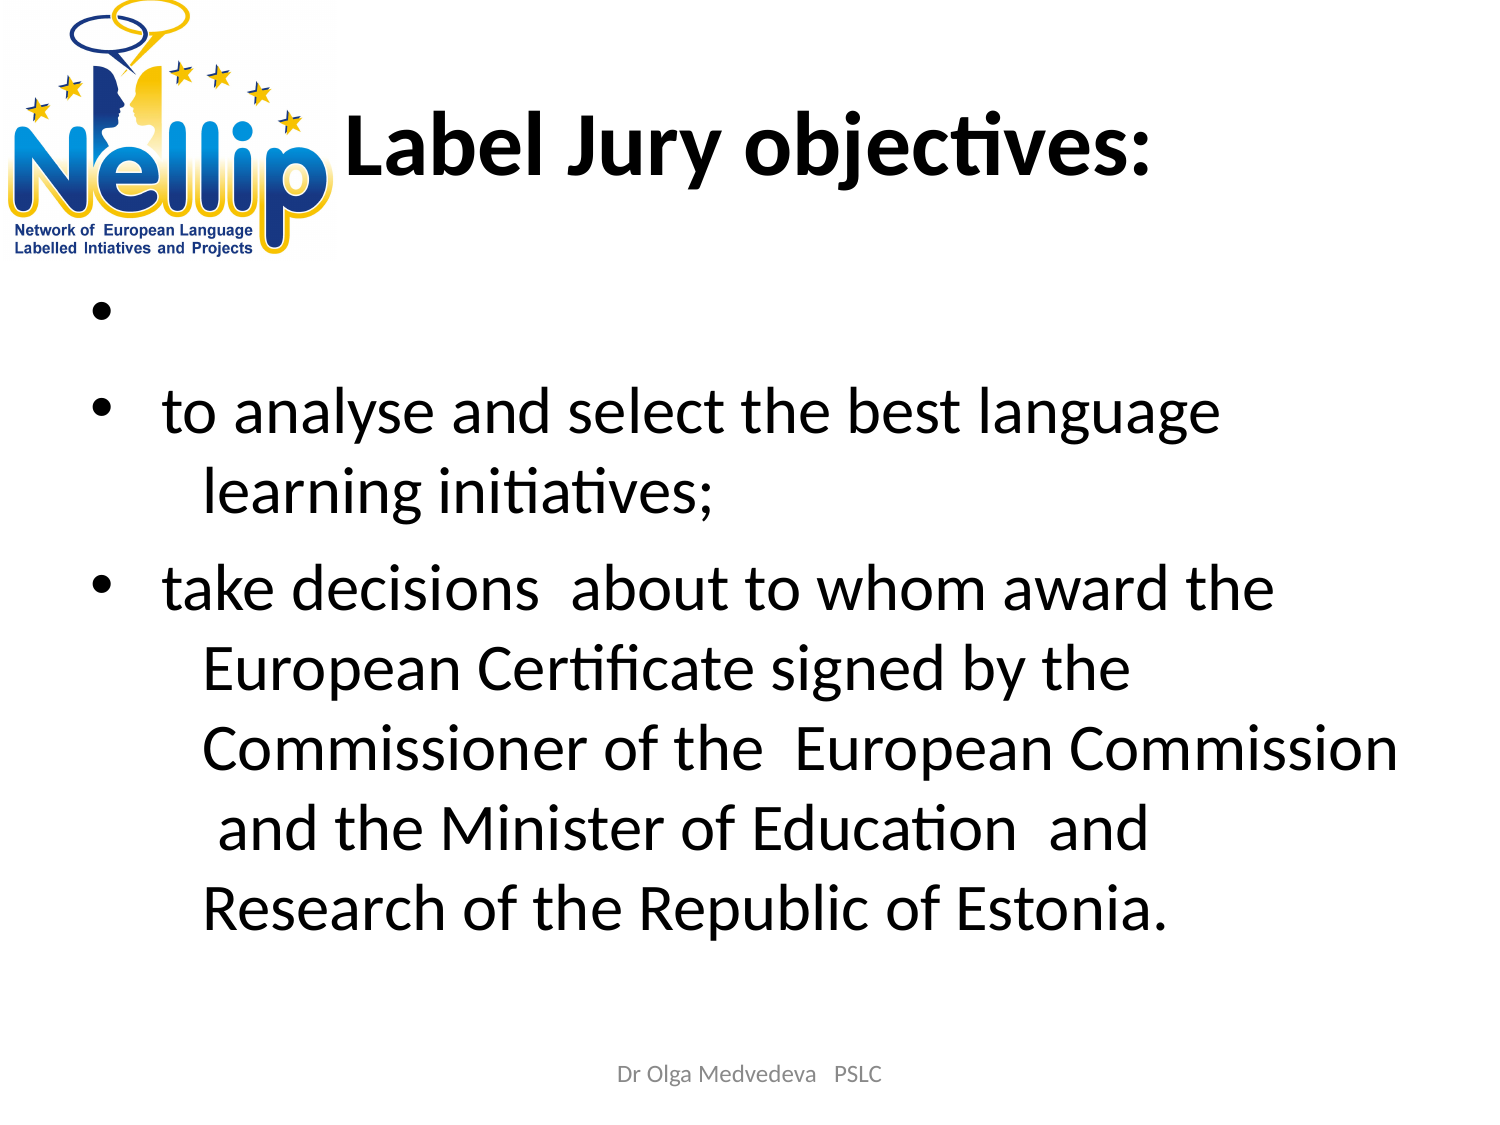

# Label Jury objectives:
 to analyse and select the best language learning initiatives;
 take decisions about to whom award the European Certificate signed by the Commissioner of the European Commission and the Minister of Education and Research of the Republic of Estonia.
Dr Olga Medvedeva PSLC